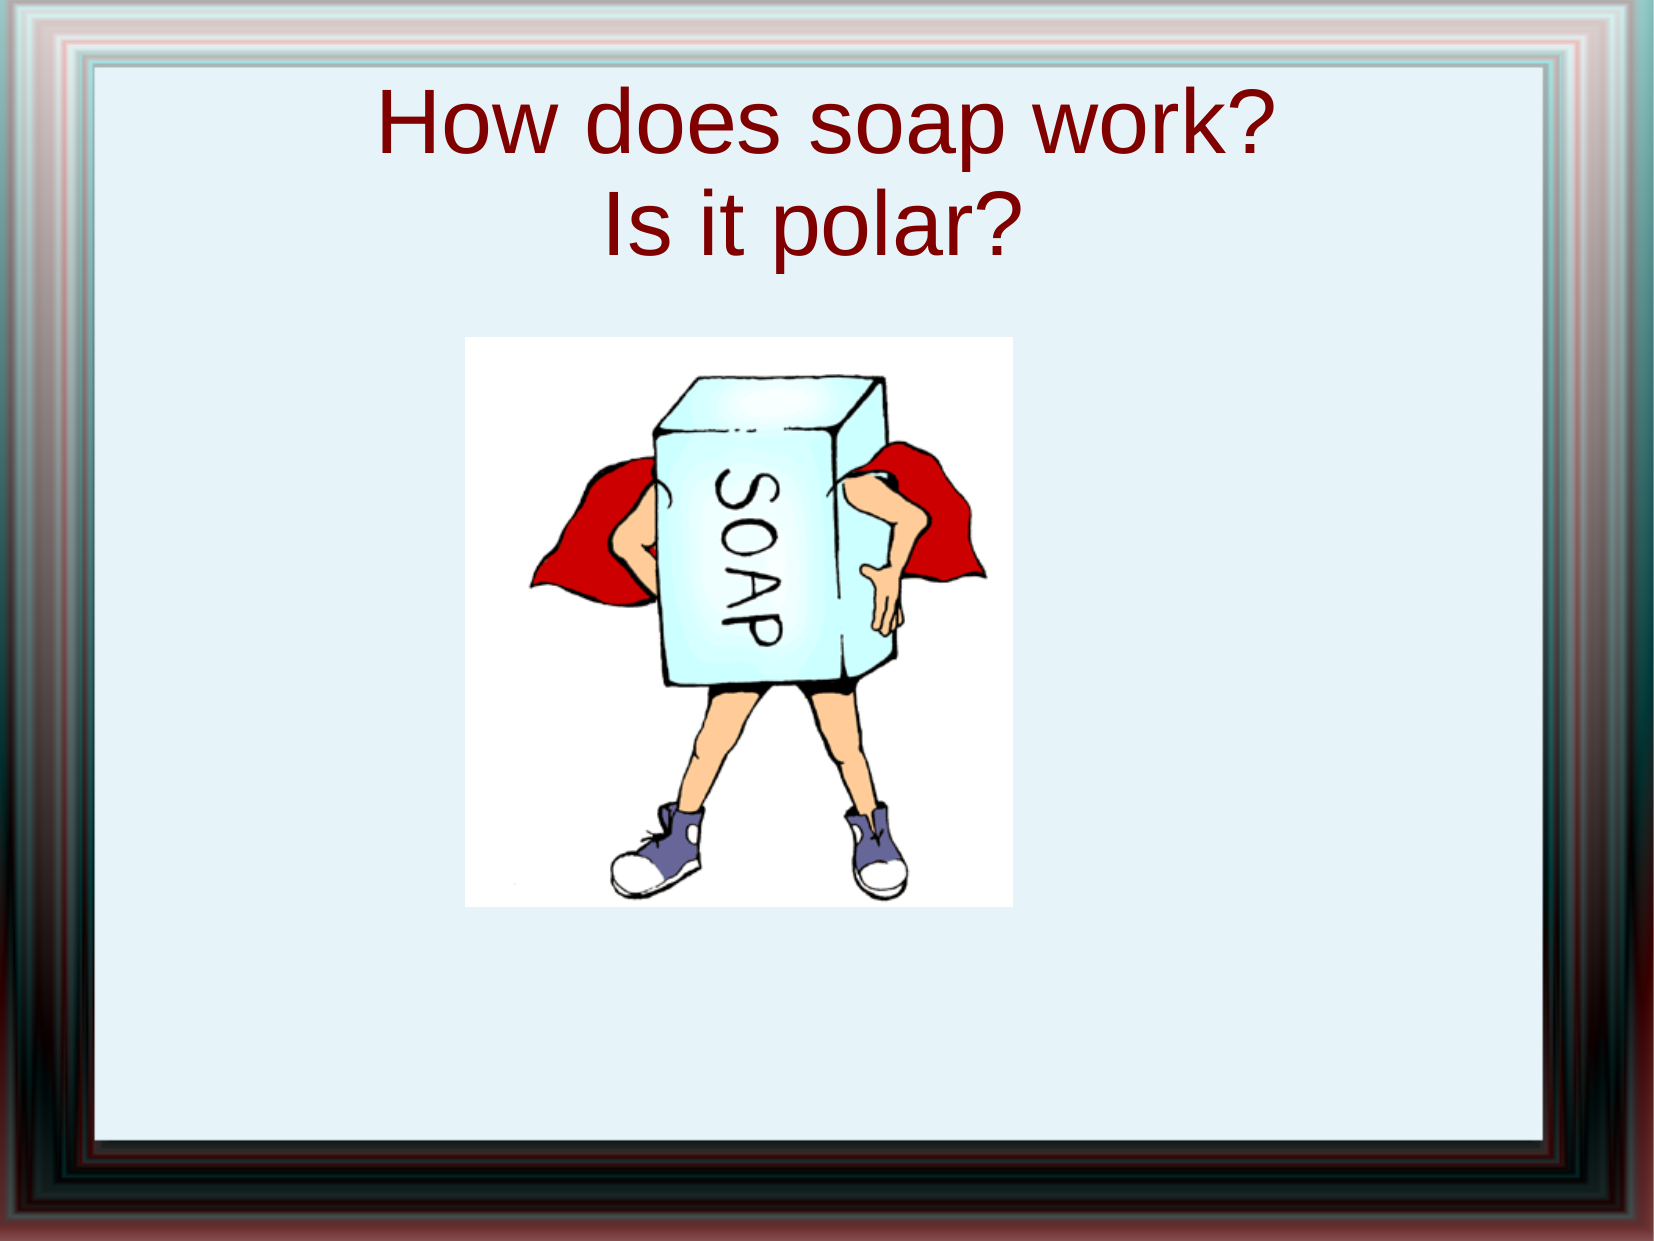

# How does soap work? Is it polar?